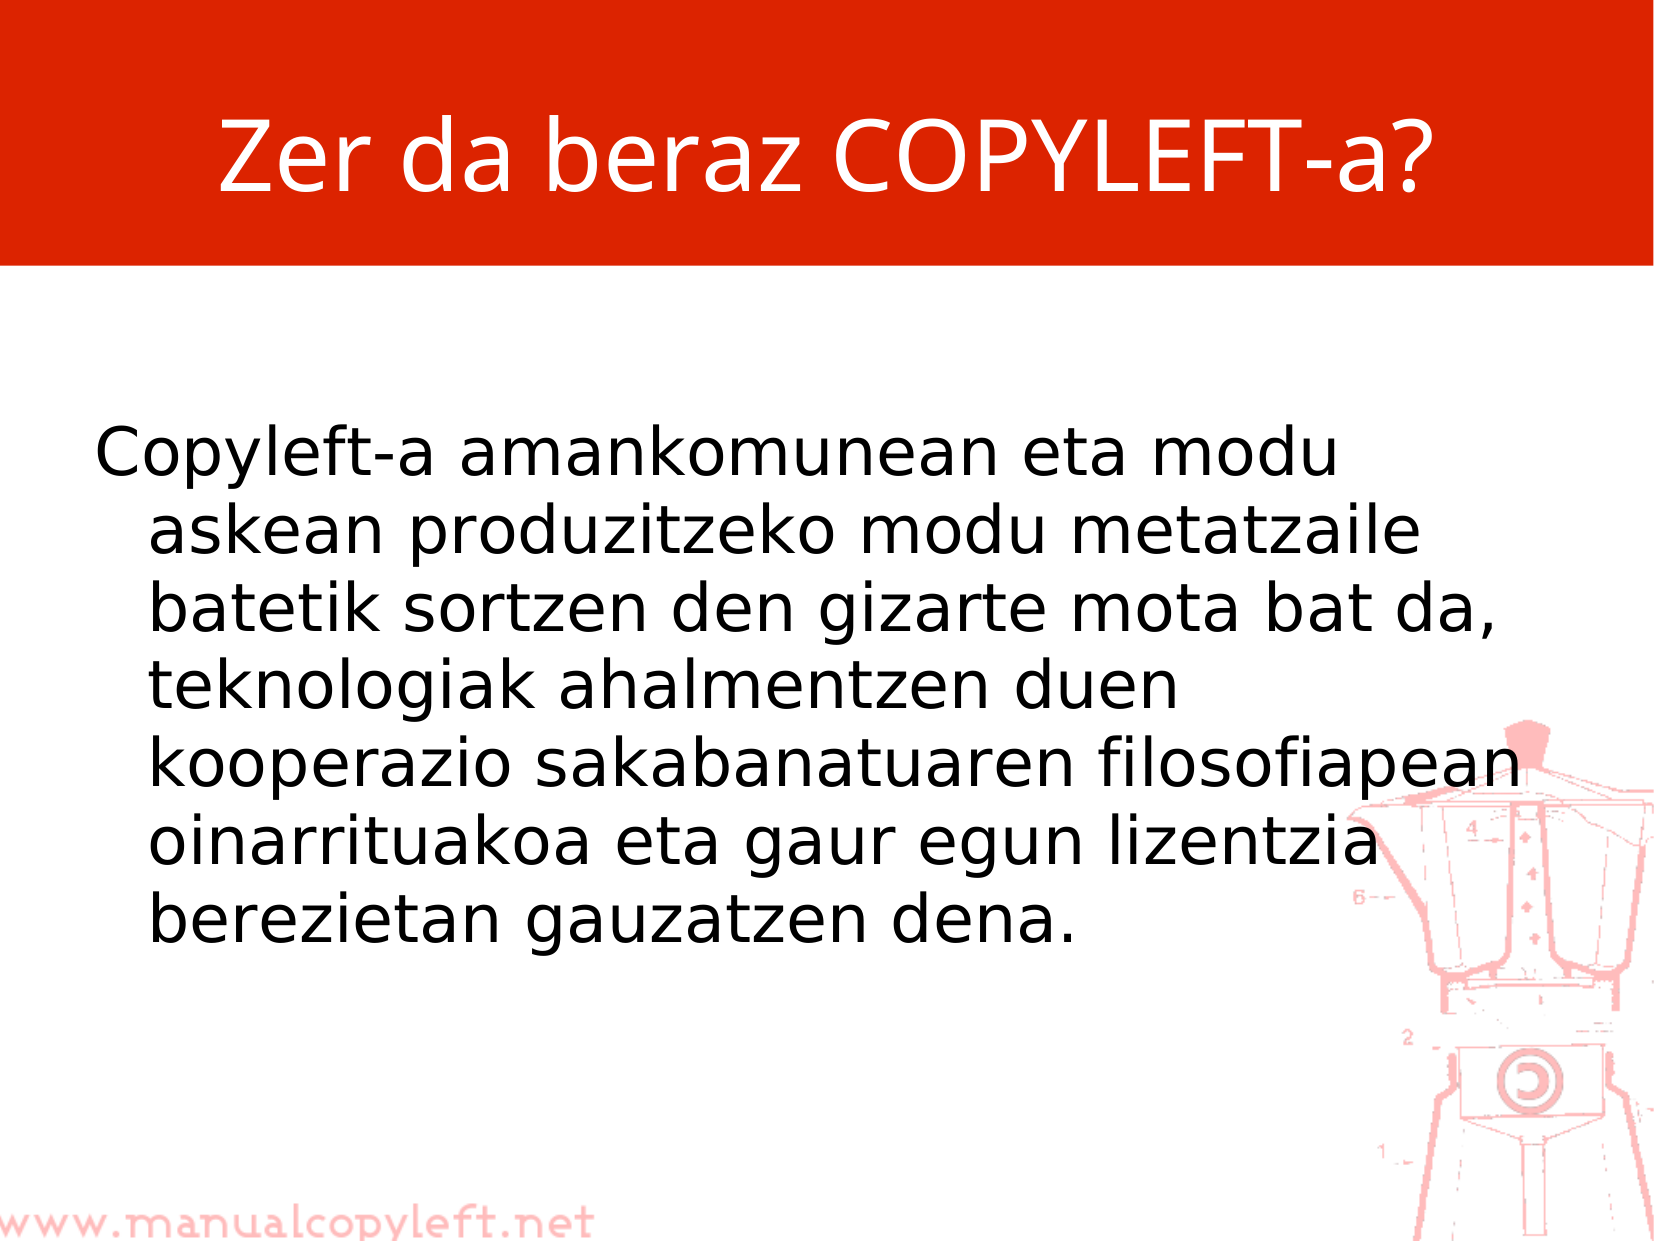

# Zer da beraz COPYLEFT-a?
Copyleft-a amankomunean eta modu askean produzitzeko modu metatzaile batetik sortzen den gizarte mota bat da, teknologiak ahalmentzen duen kooperazio sakabanatuaren filosofiapean oinarrituakoa eta gaur egun lizentzia berezietan gauzatzen dena.